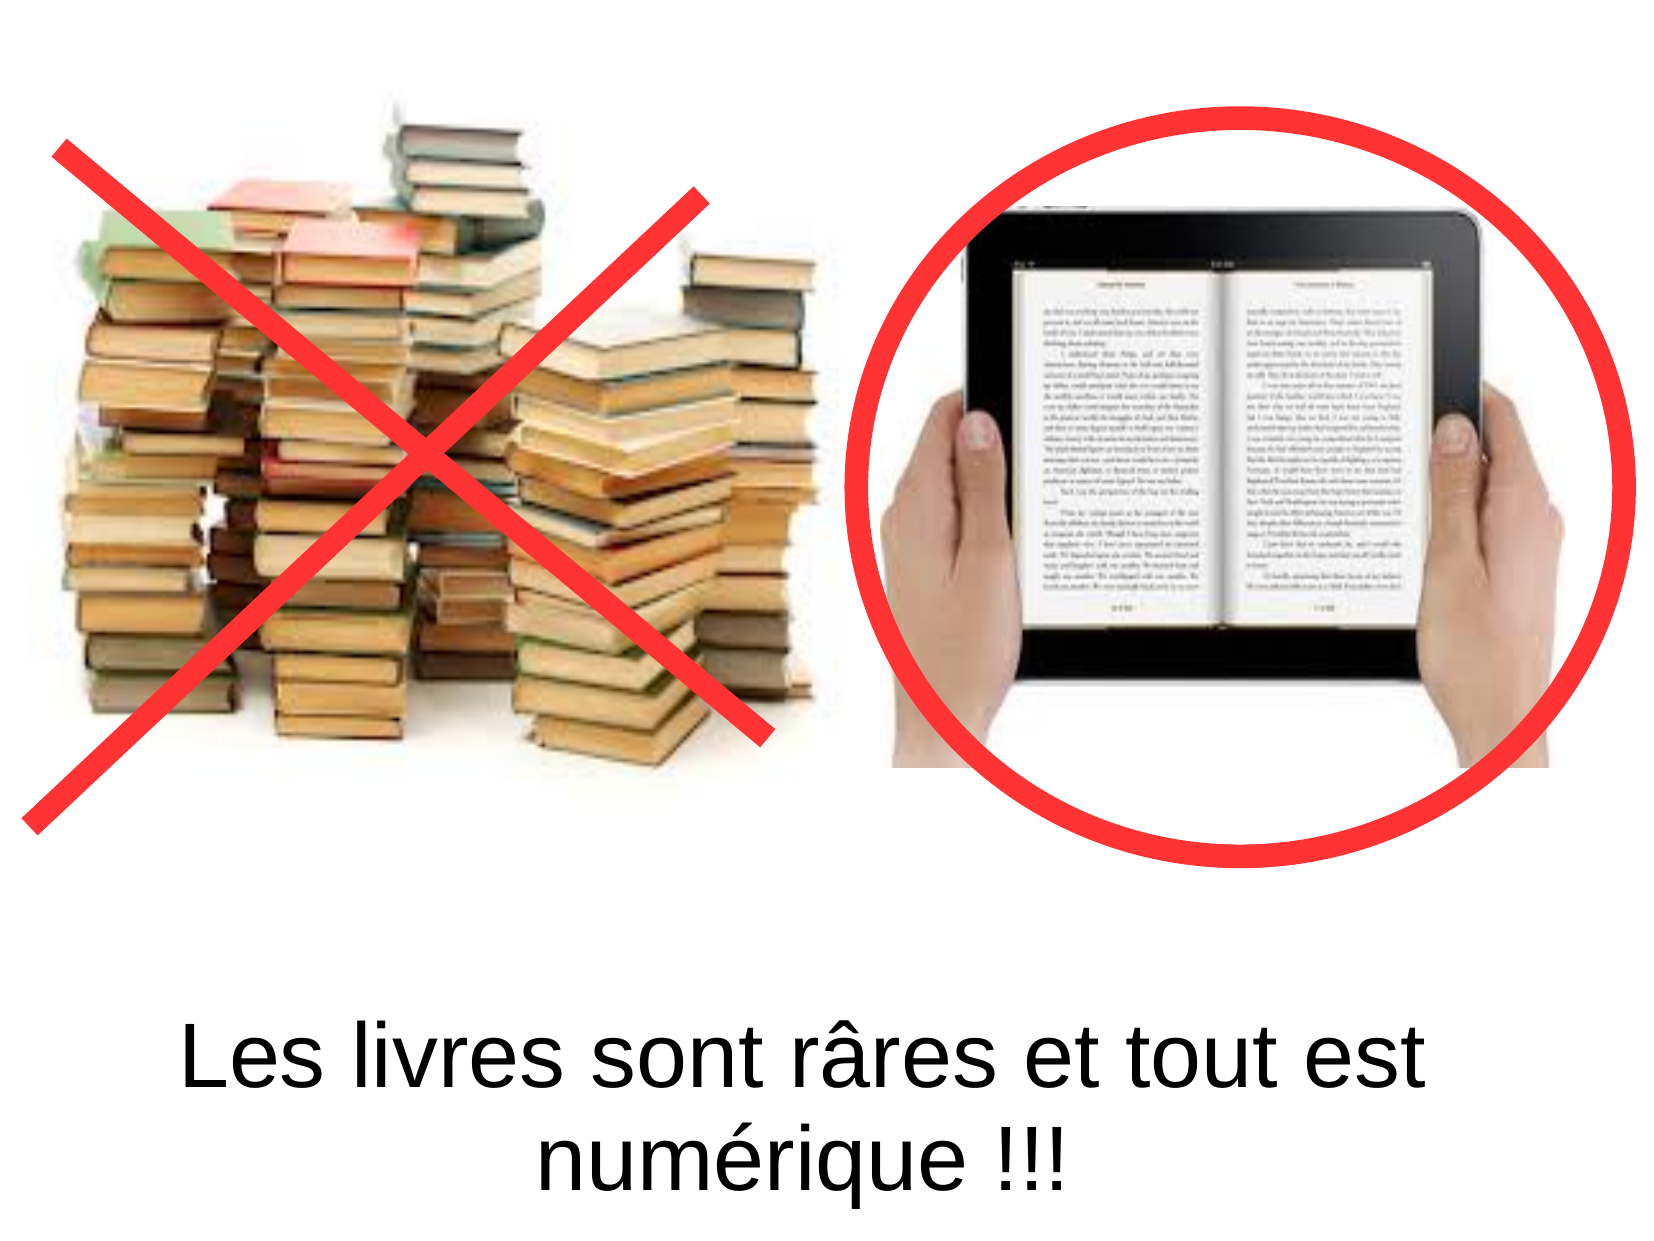

# Les livres sont râres et tout est numérique !!!